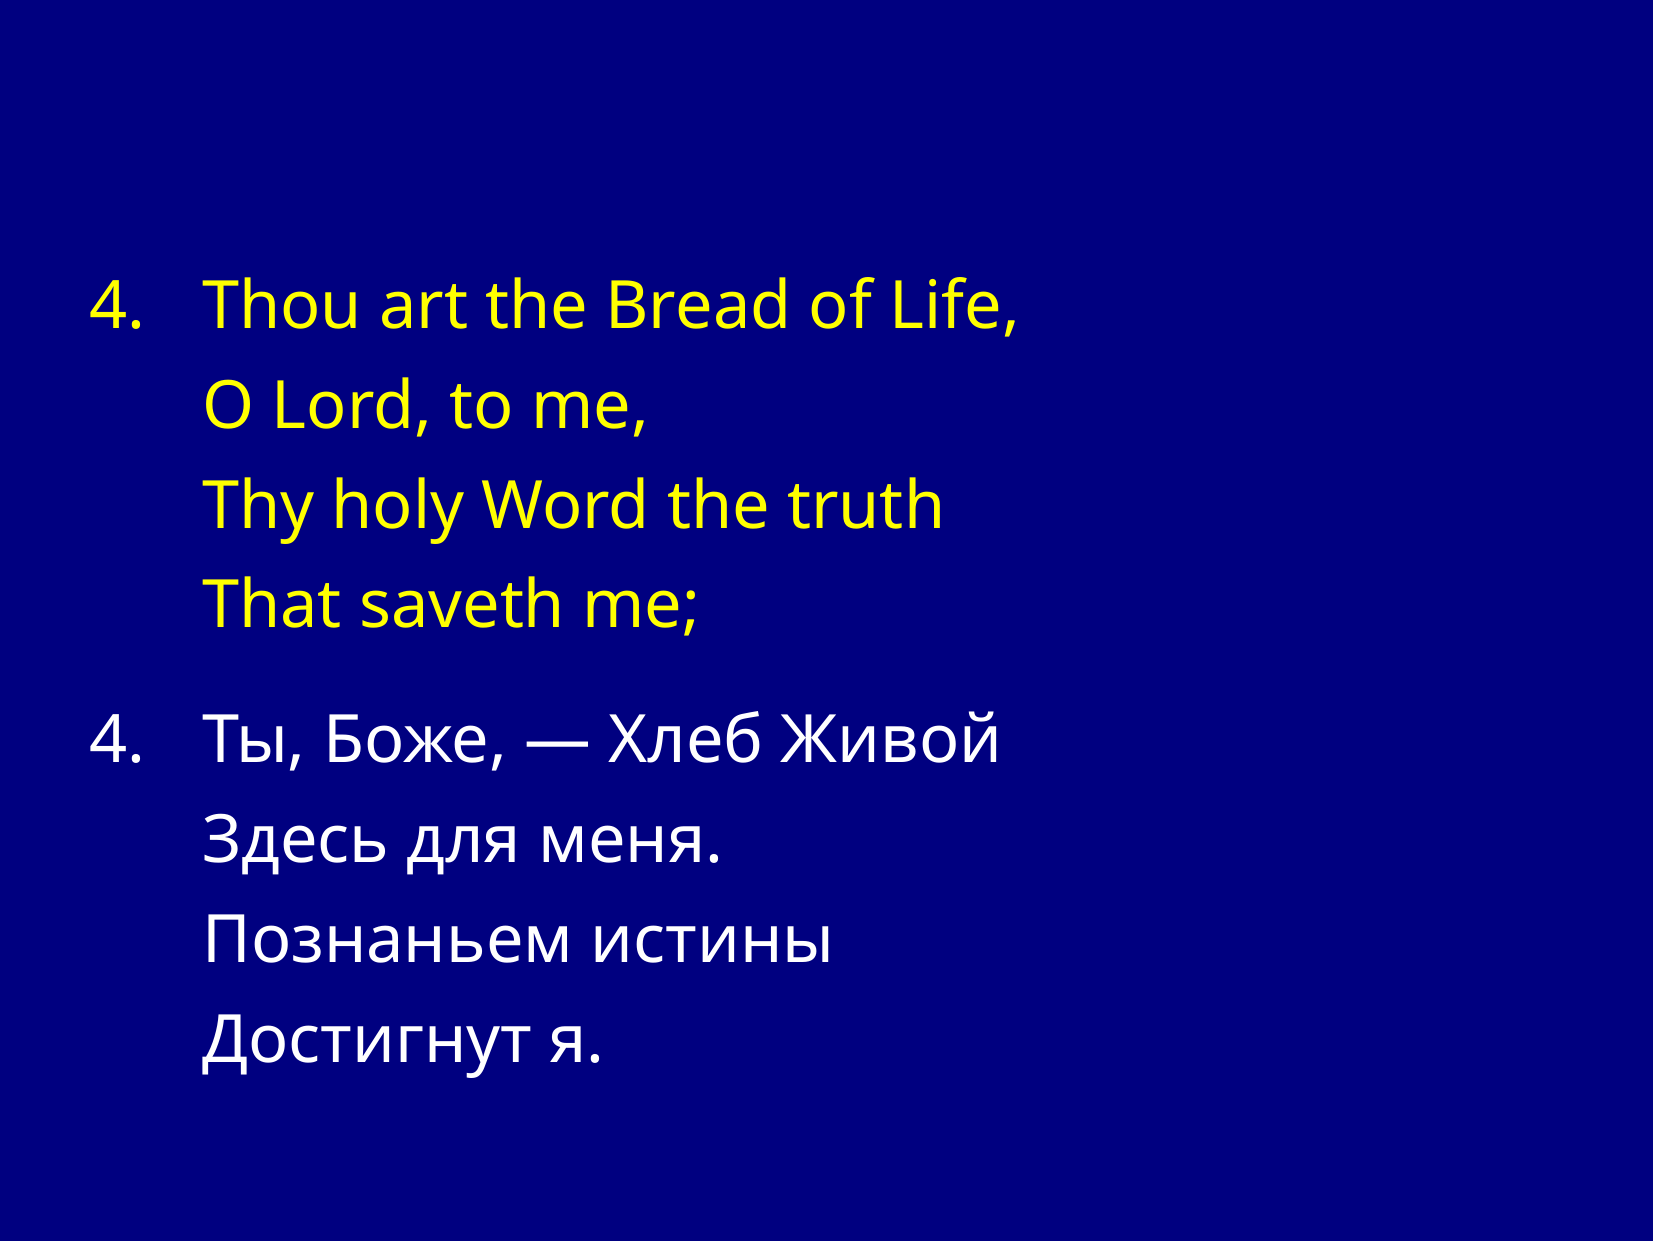

4.	Thou art the Bread of Life,
	O Lord, to me,
	Thy holy Word the truth
	That saveth me;
4.	Ты, Боже, — Хлеб Живой
	Здесь для меня.
	Познаньем истины
	Достигнут я.